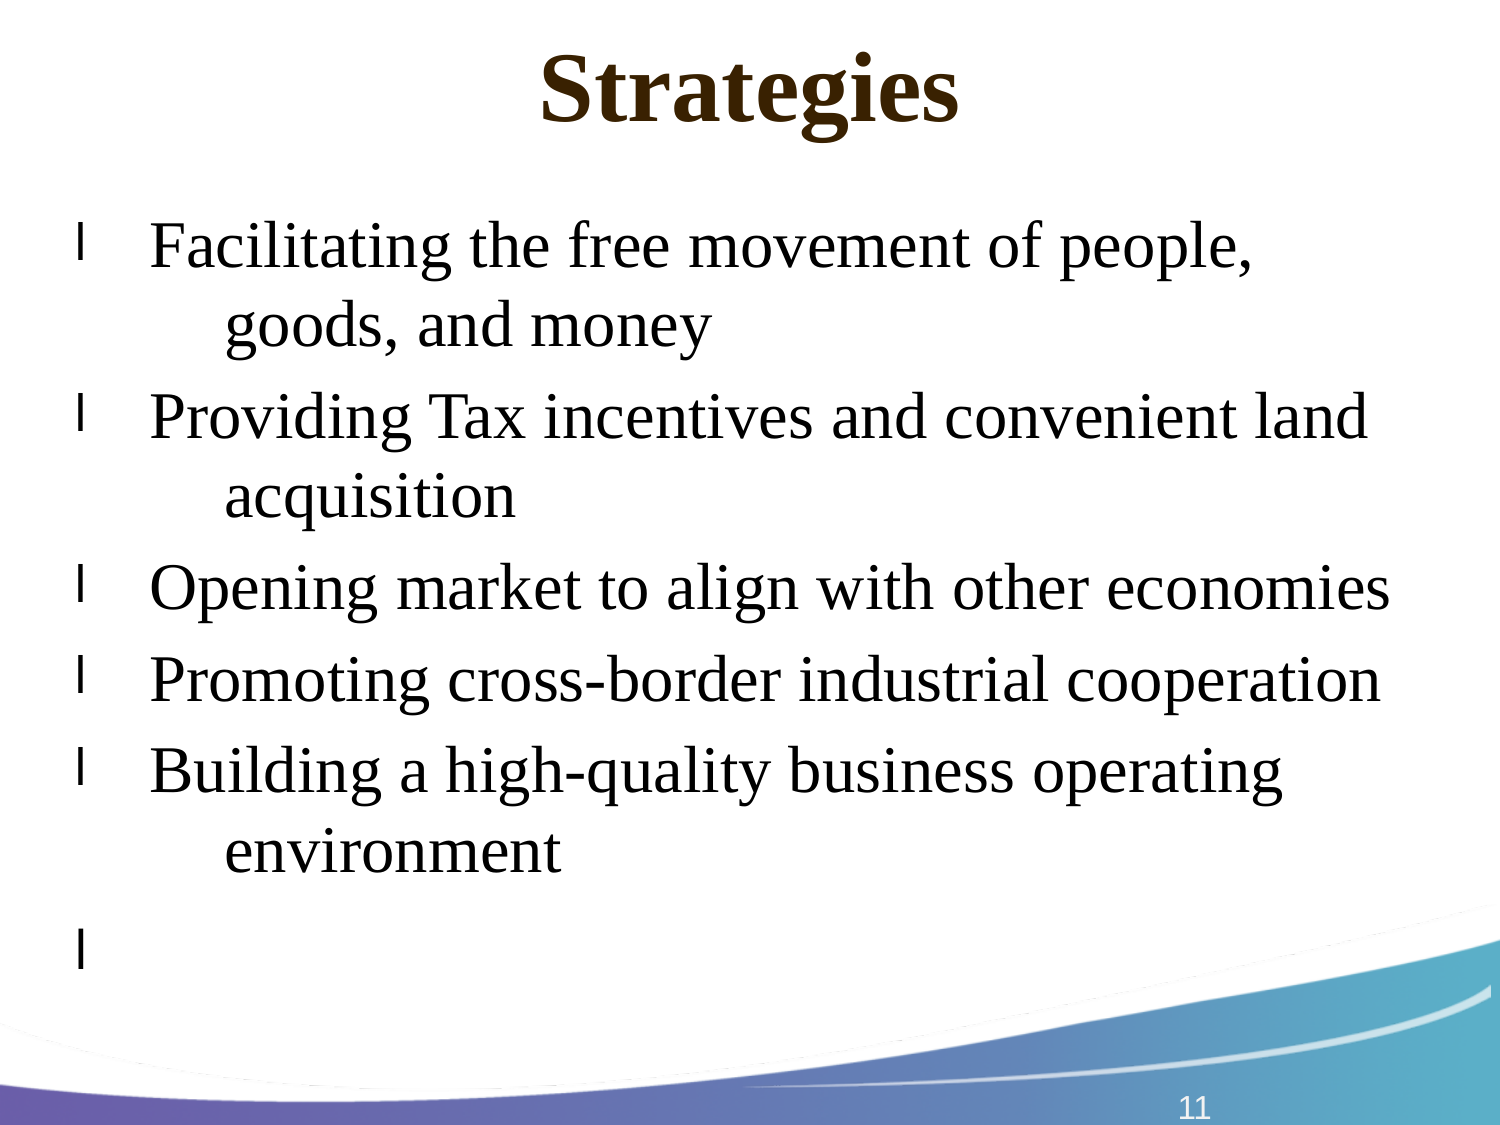

Strategies
Facilitating the free movement of people, goods, and money
Providing Tax incentives and convenient land acquisition
Opening market to align with other economies
Promoting cross-border industrial cooperation
Building a high-quality business operating environment